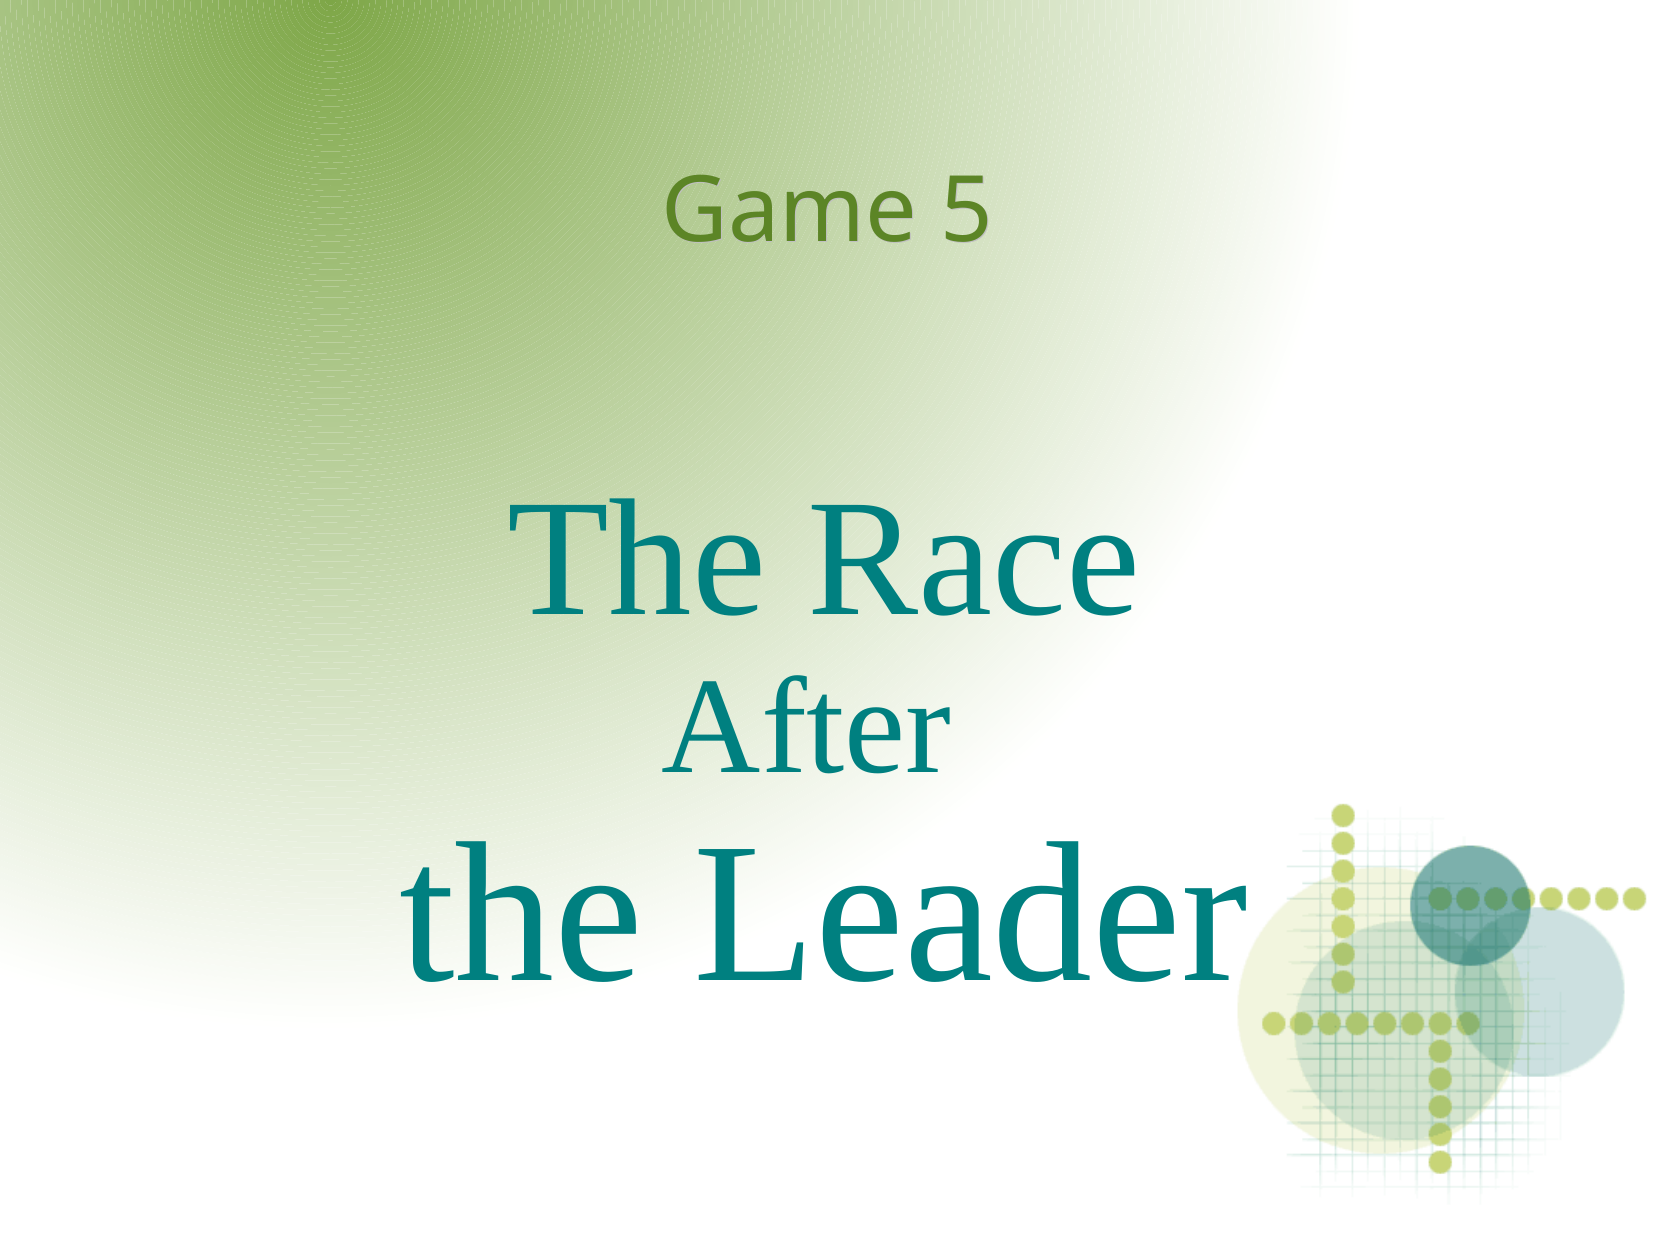

Game 5
# The Race
After
the Leader